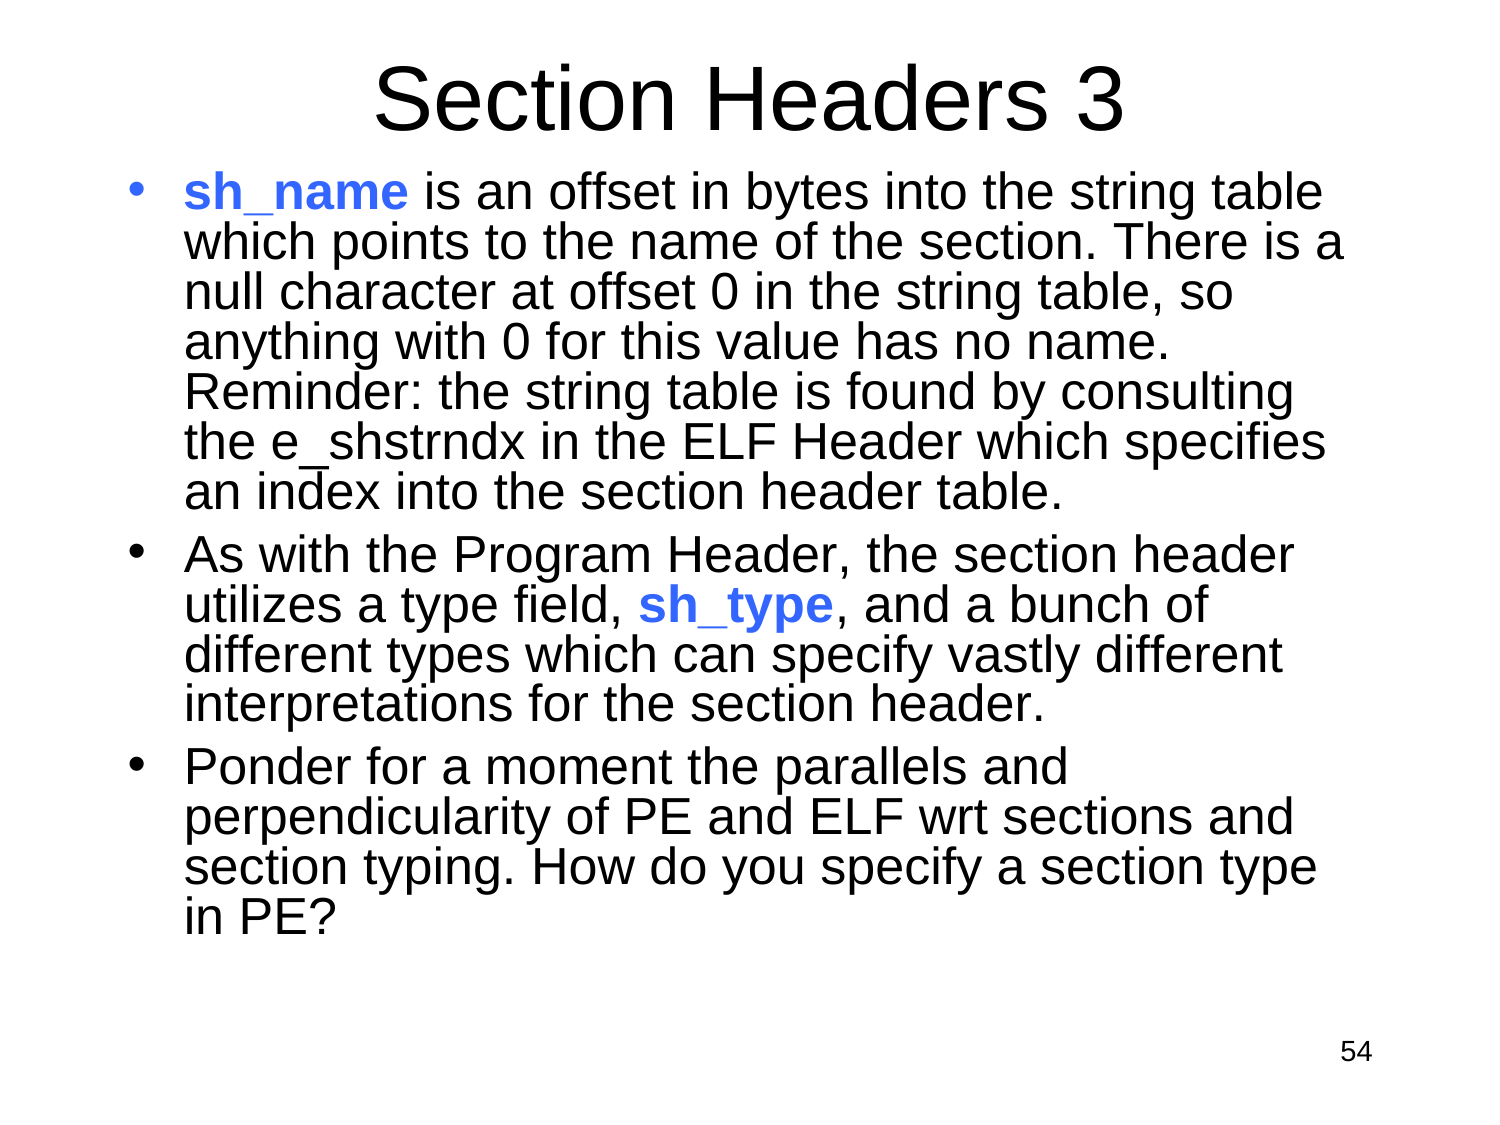

# Section Headers 3
sh_name is an offset in bytes into the string table which points to the name of the section. There is a null character at offset 0 in the string table, so anything with 0 for this value has no name. Reminder: the string table is found by consulting the e_shstrndx in the ELF Header which specifies an index into the section header table.
As with the Program Header, the section header utilizes a type field, sh_type, and a bunch of different types which can specify vastly different interpretations for the section header.
Ponder for a moment the parallels and perpendicularity of PE and ELF wrt sections and section typing. How do you specify a section type in PE?